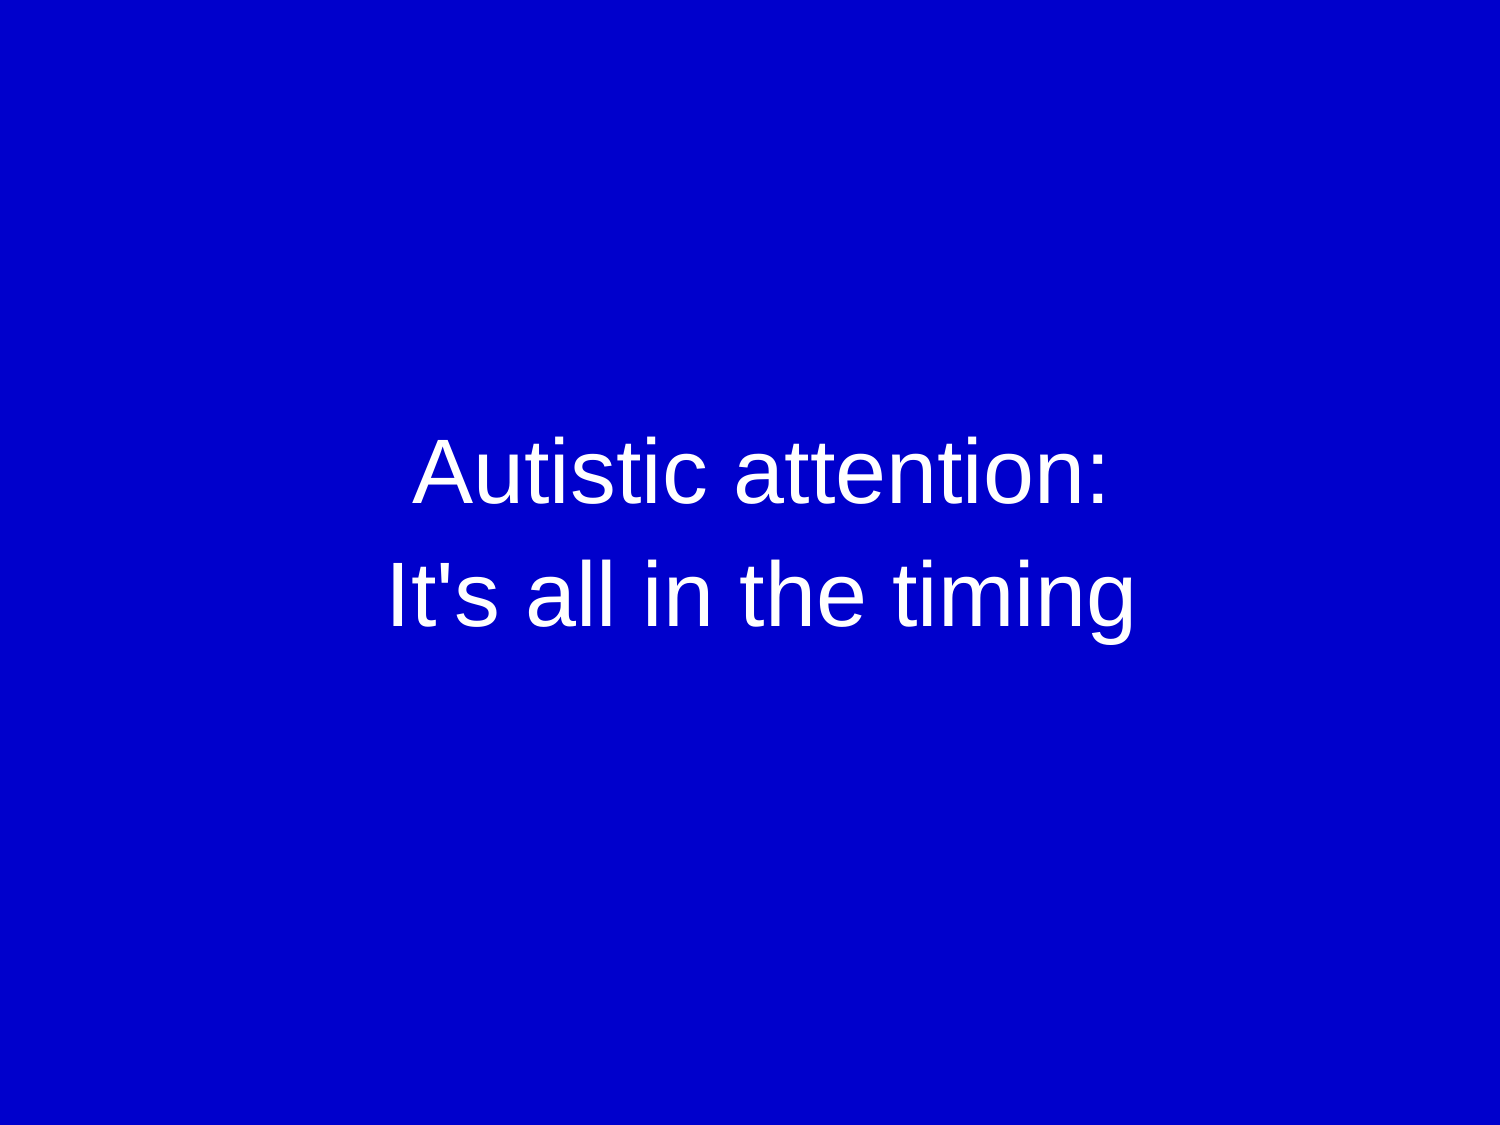

# Autistic attention: It's all in the timing